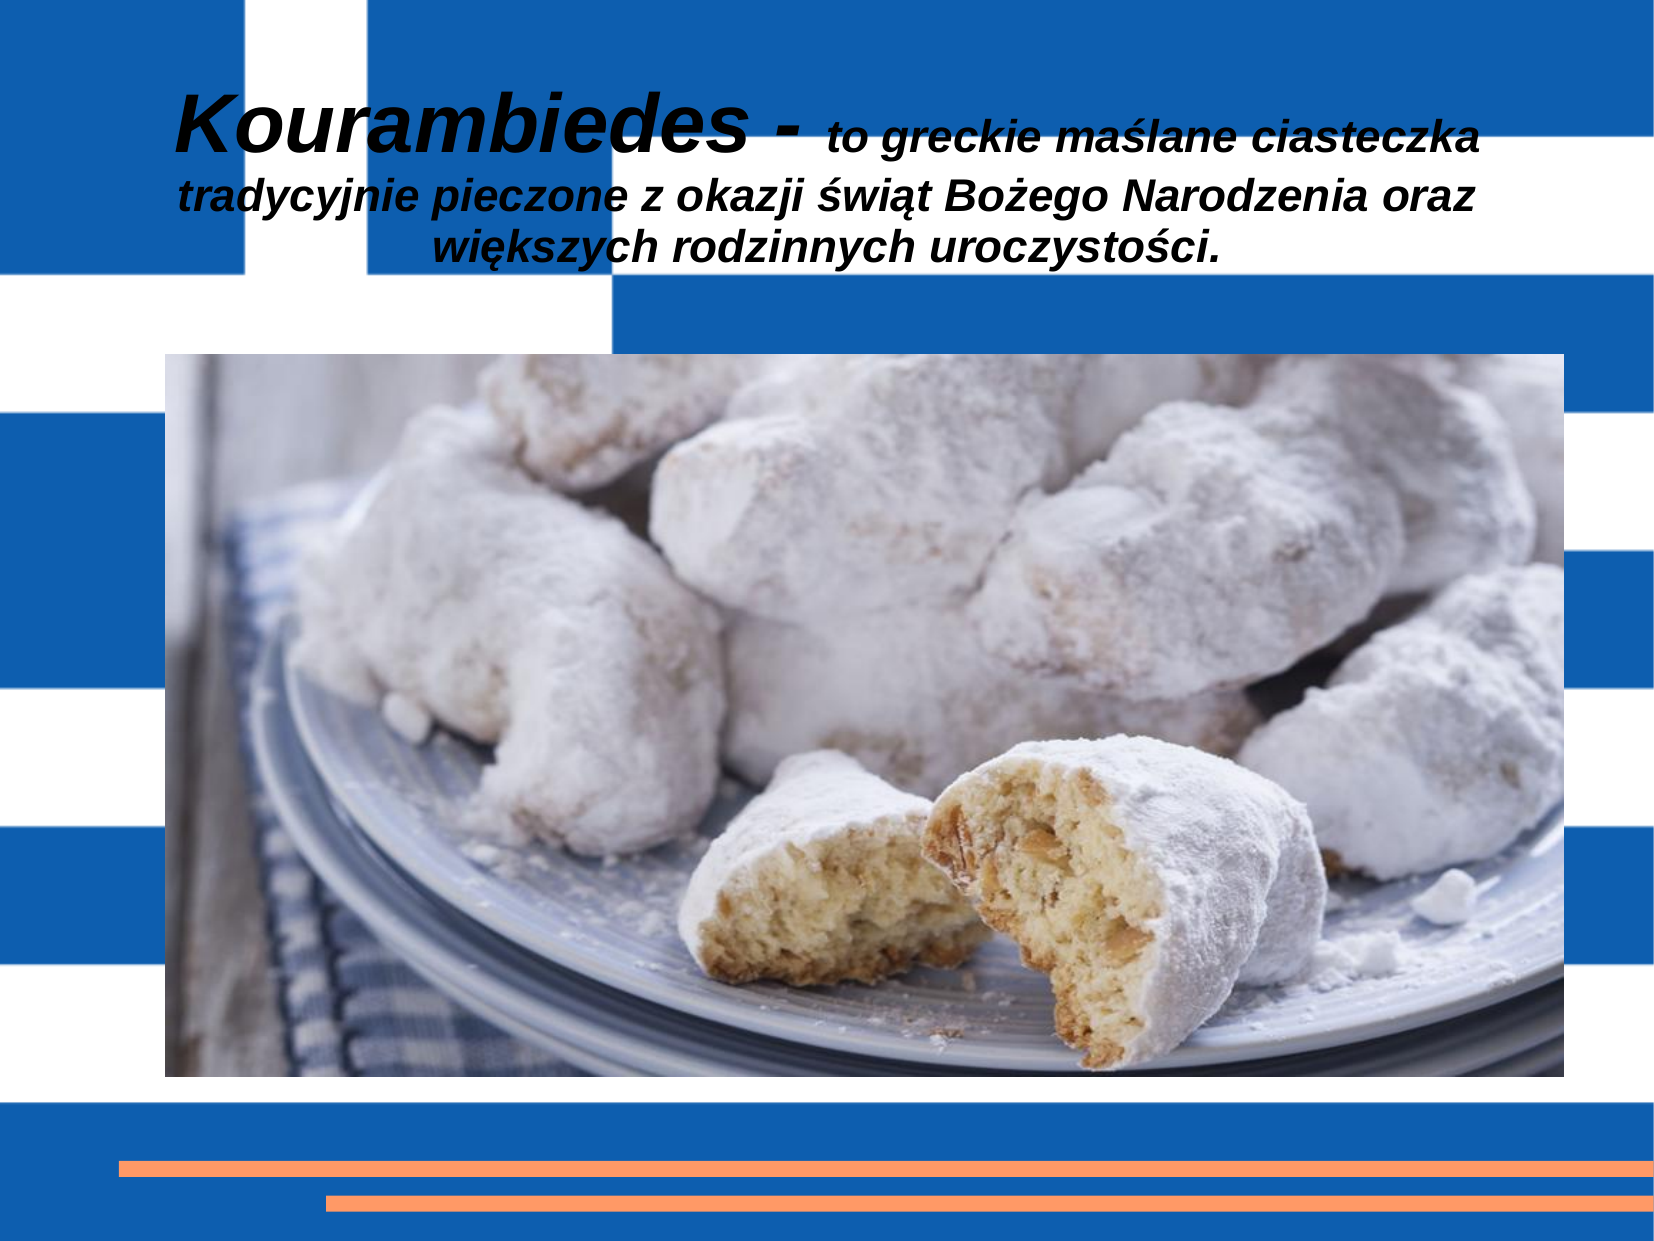

# Kourambiedes - to greckie maślane ciasteczka tradycyjnie pieczone z okazji świąt Bożego Narodzenia oraz większych rodzinnych uroczystości.